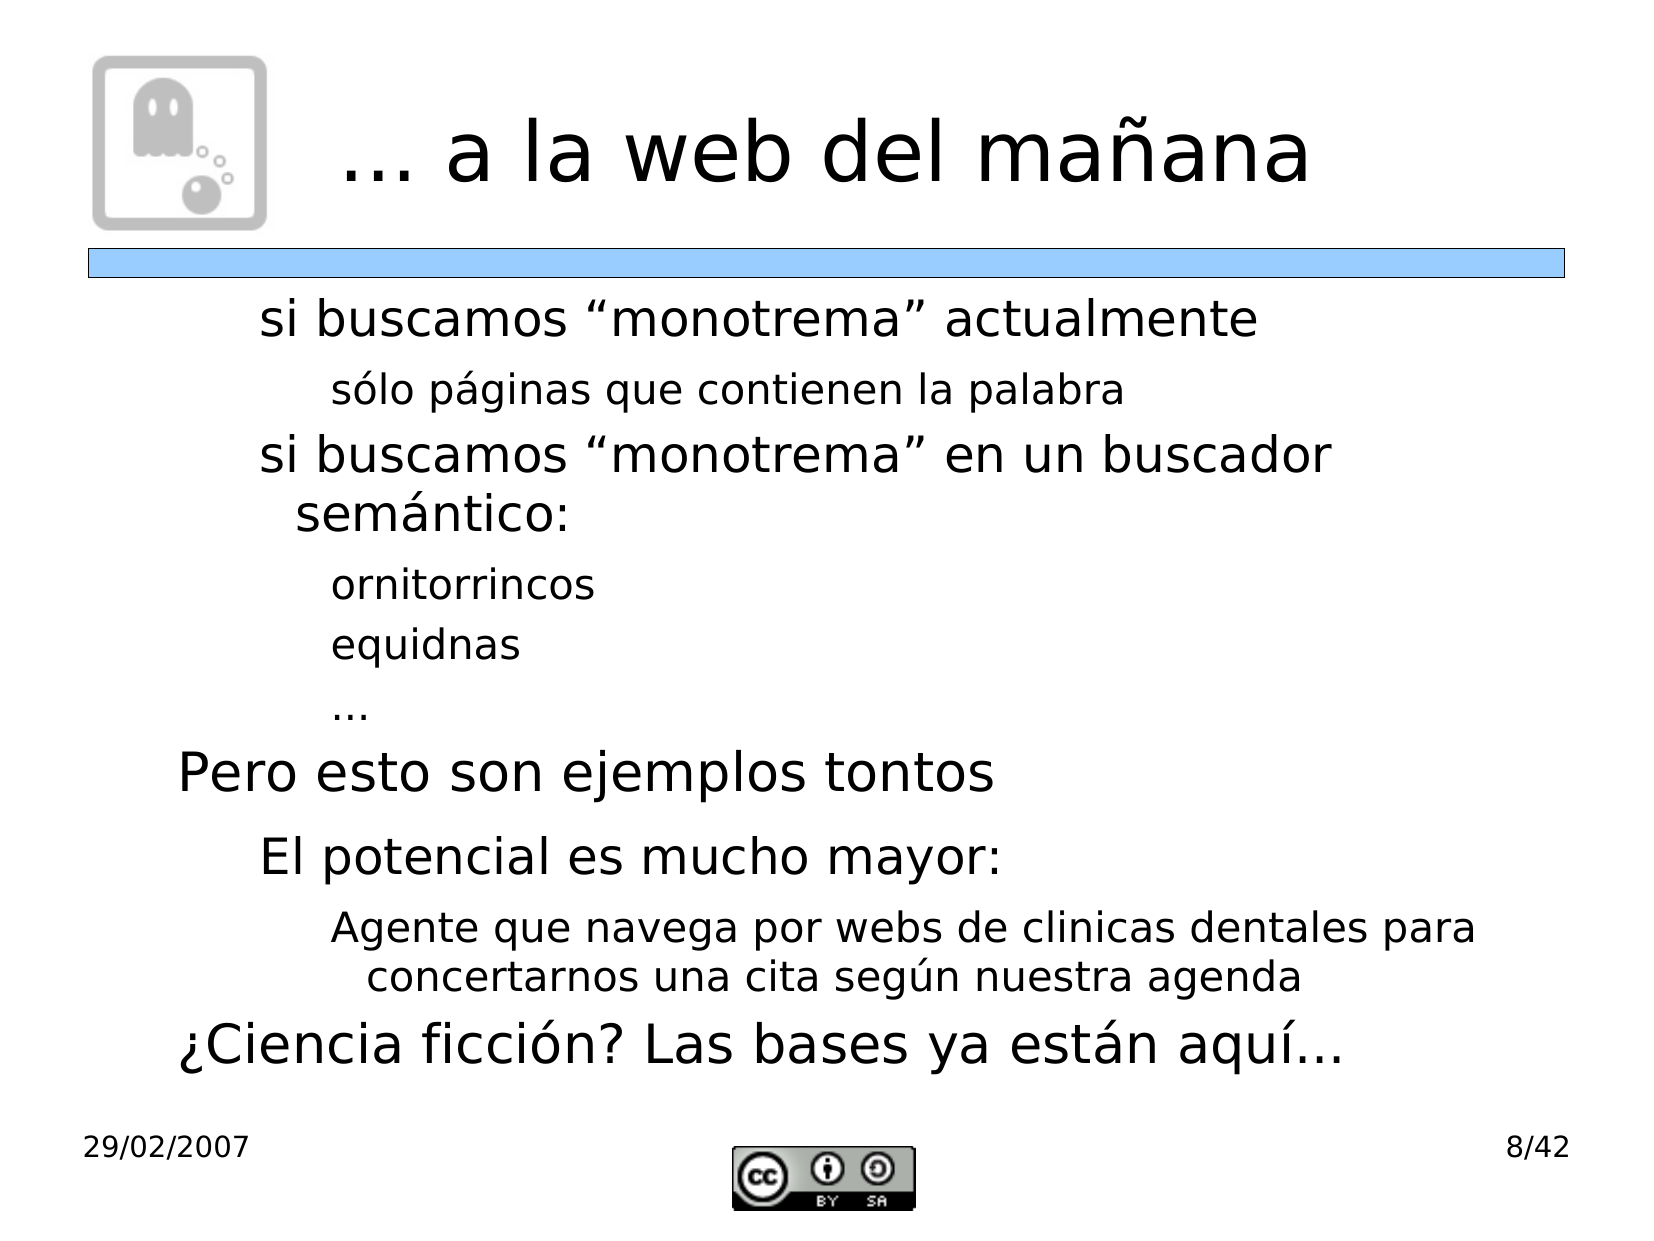

# ... a la web del mañana
si buscamos “monotrema” actualmente
sólo páginas que contienen la palabra
si buscamos “monotrema” en un buscador semántico:
ornitorrincos
equidnas
...
Pero esto son ejemplos tontos
El potencial es mucho mayor:
Agente que navega por webs de clinicas dentales para concertarnos una cita según nuestra agenda
¿Ciencia ficción? Las bases ya están aquí...